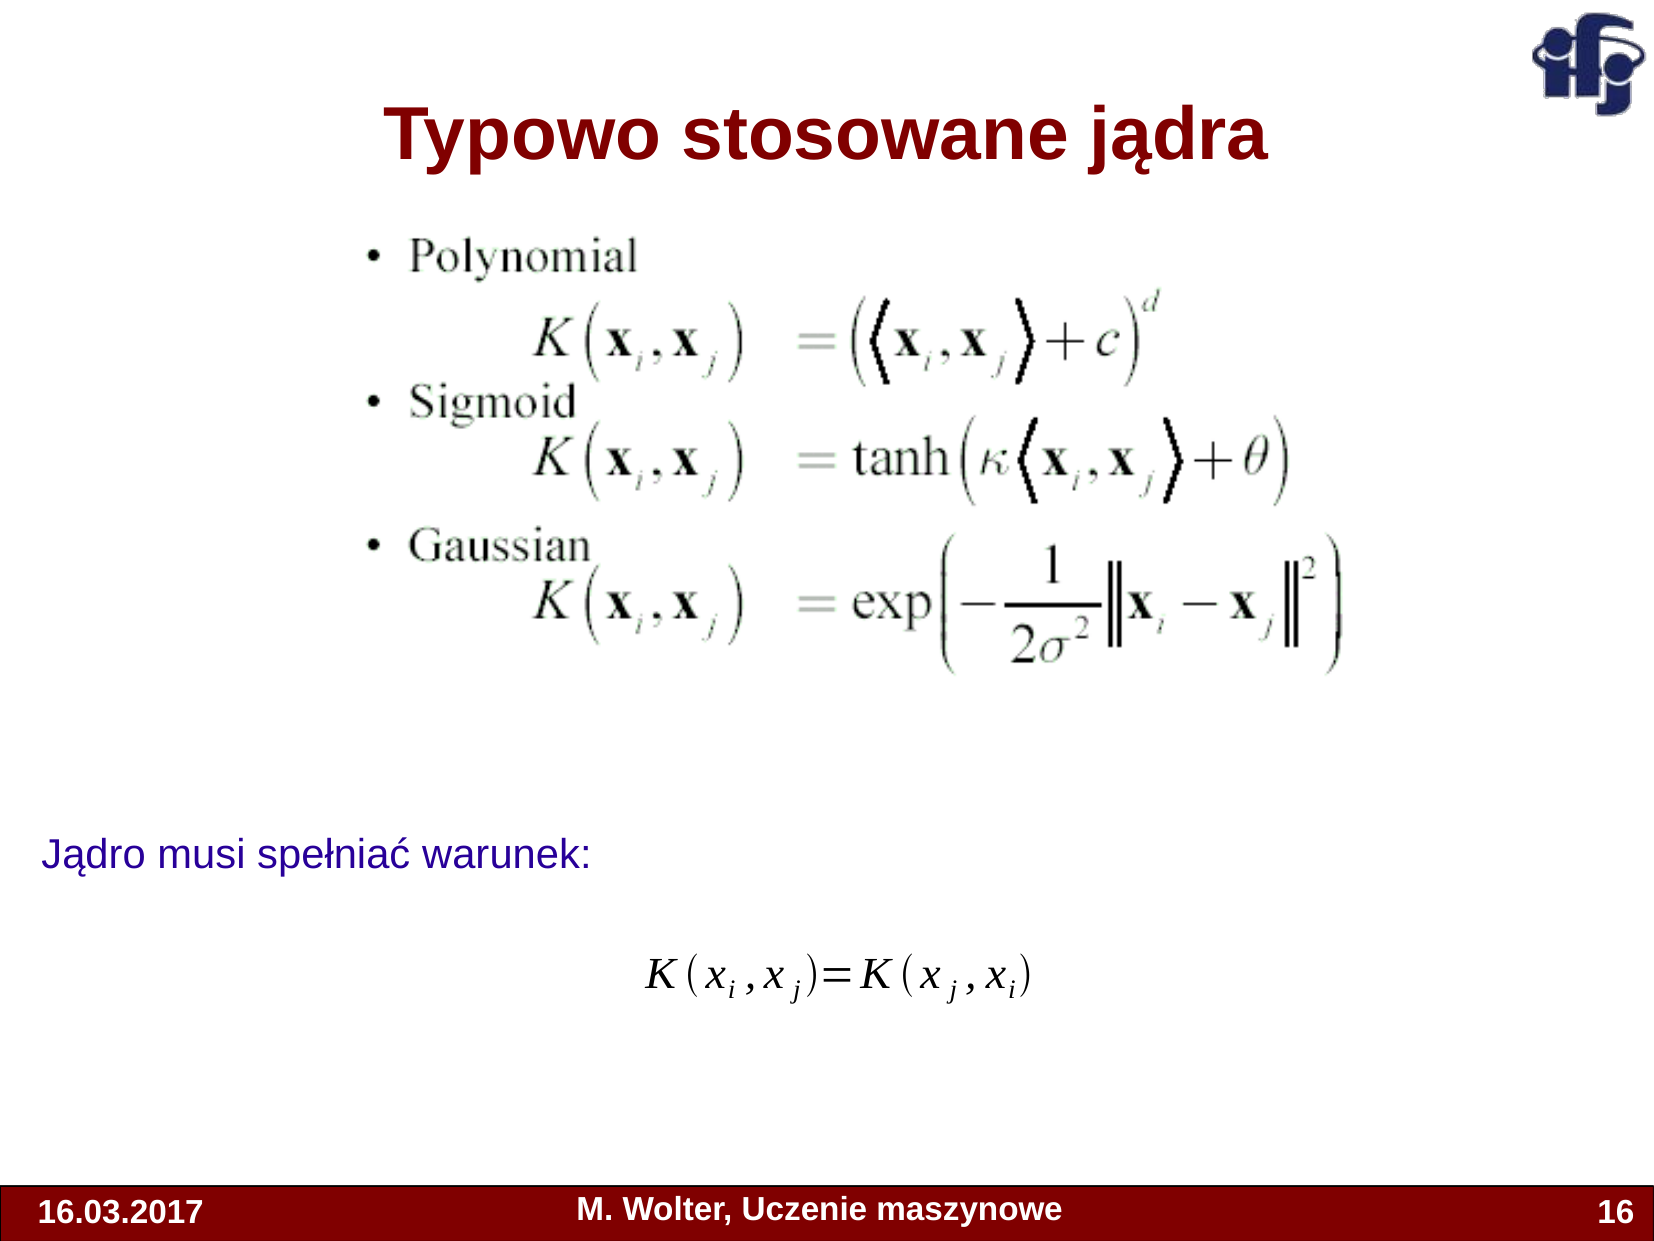

# Typowo stosowane jądra
Jądro musi spełniać warunek:
7.11.2007
Marcin Wolter, "Support Vector Machines"